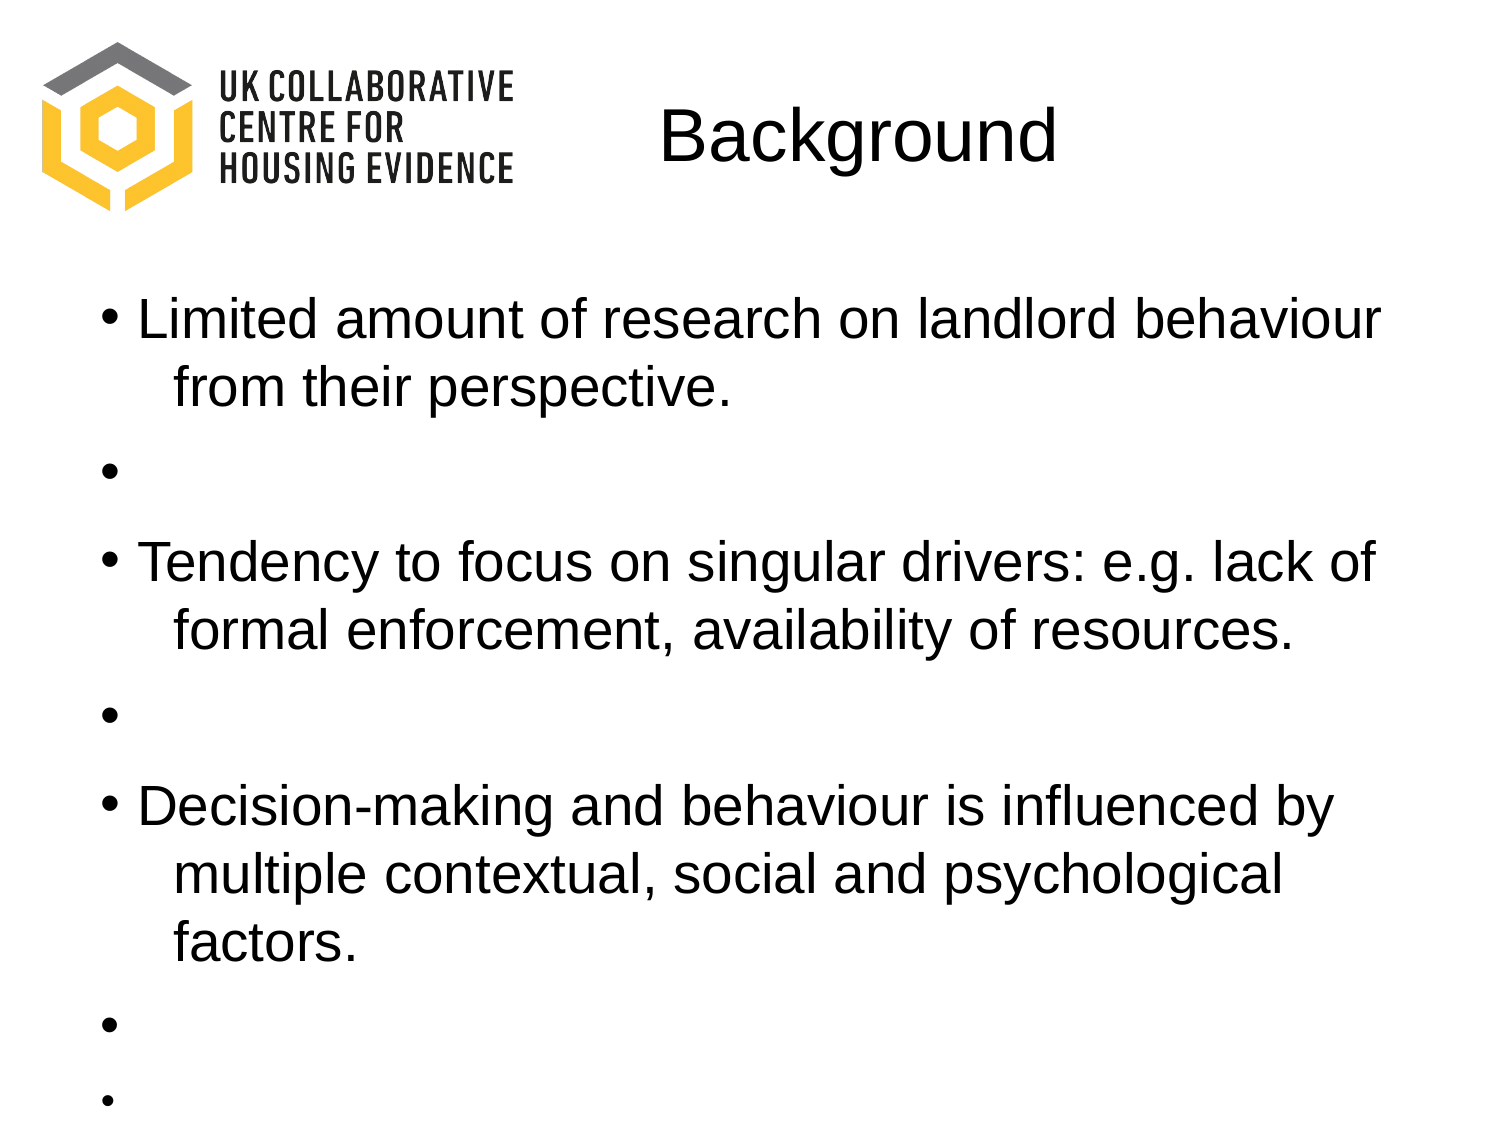

Background
# Limited amount of research on landlord behaviour from their perspective.
Tendency to focus on singular drivers: e.g. lack of formal enforcement, availability of resources.
Decision-making and behaviour is influenced by multiple contextual, social and psychological factors.